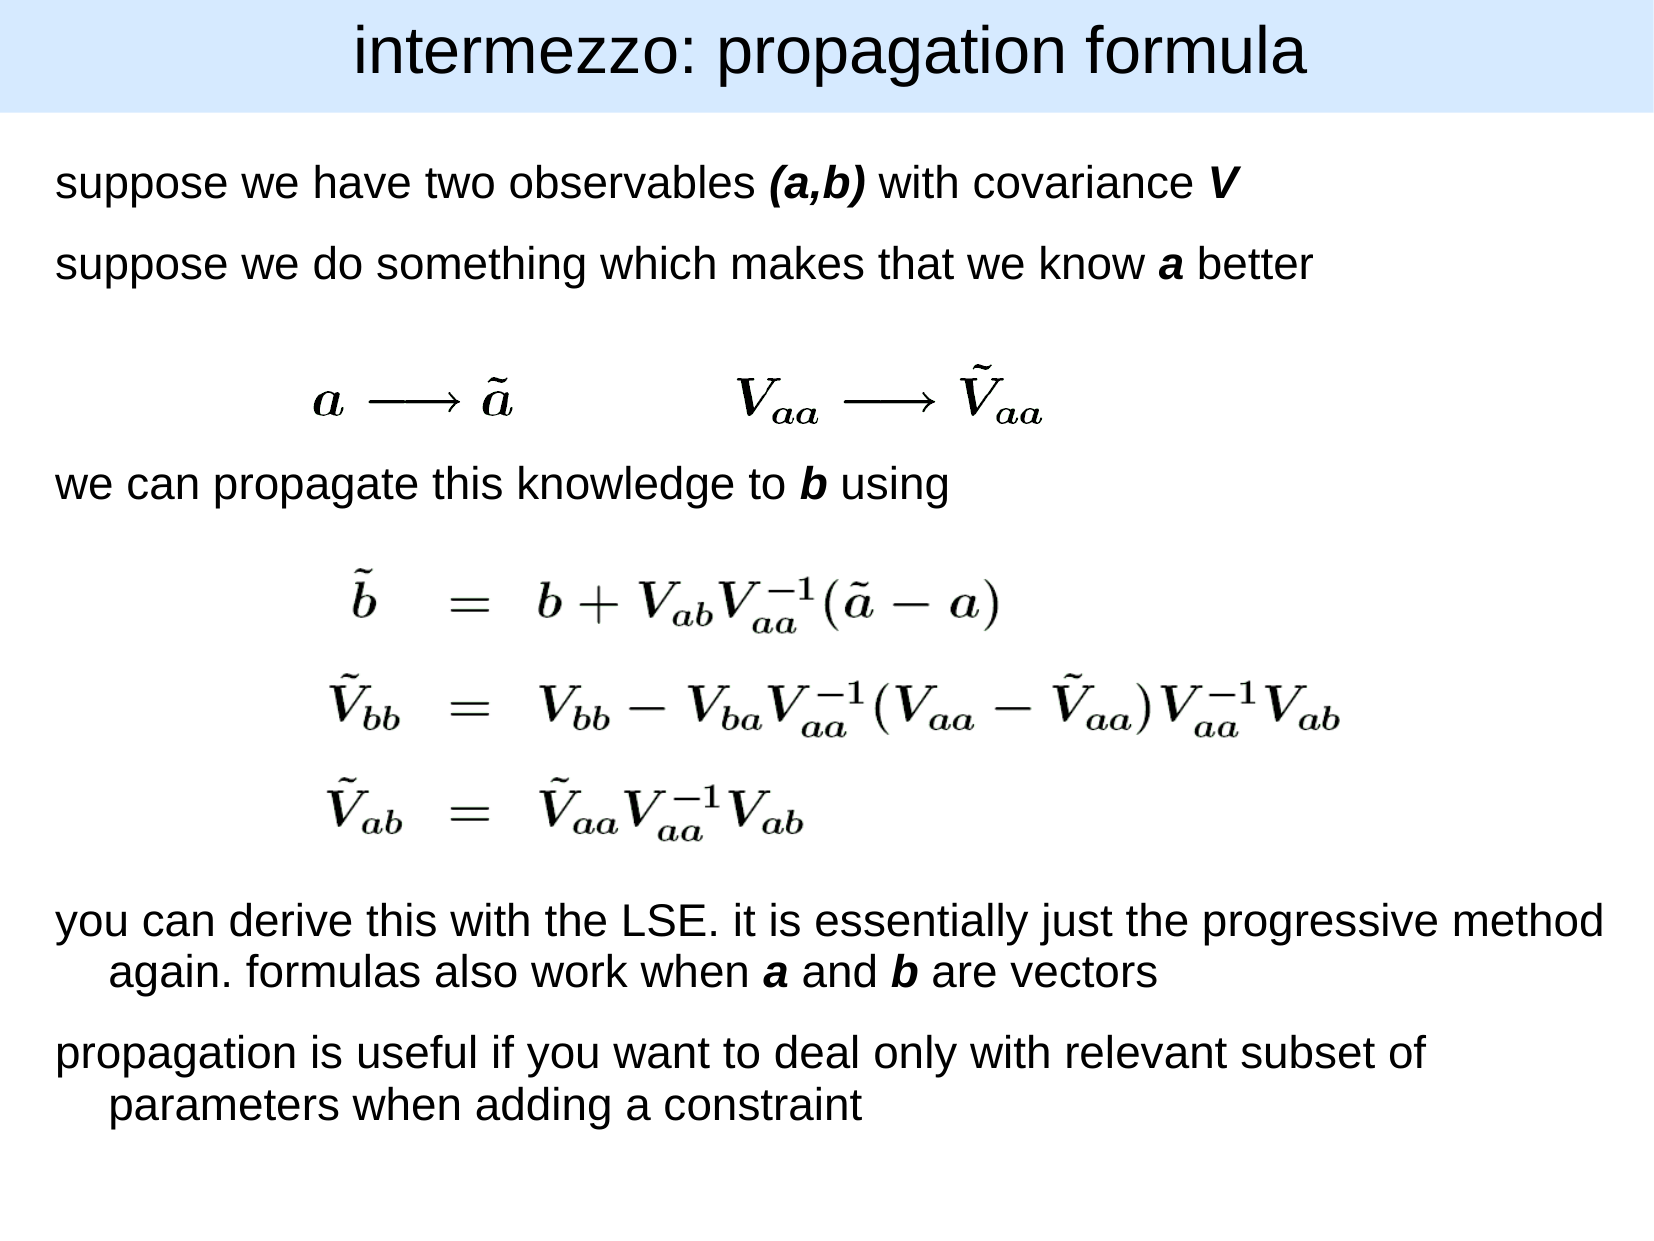

# intermezzo: propagation formula
suppose we have two observables (a,b) with covariance V
suppose we do something which makes that we know a better
we can propagate this knowledge to b using
you can derive this with the LSE. it is essentially just the progressive method again. formulas also work when a and b are vectors
propagation is useful if you want to deal only with relevant subset of parameters when adding a constraint